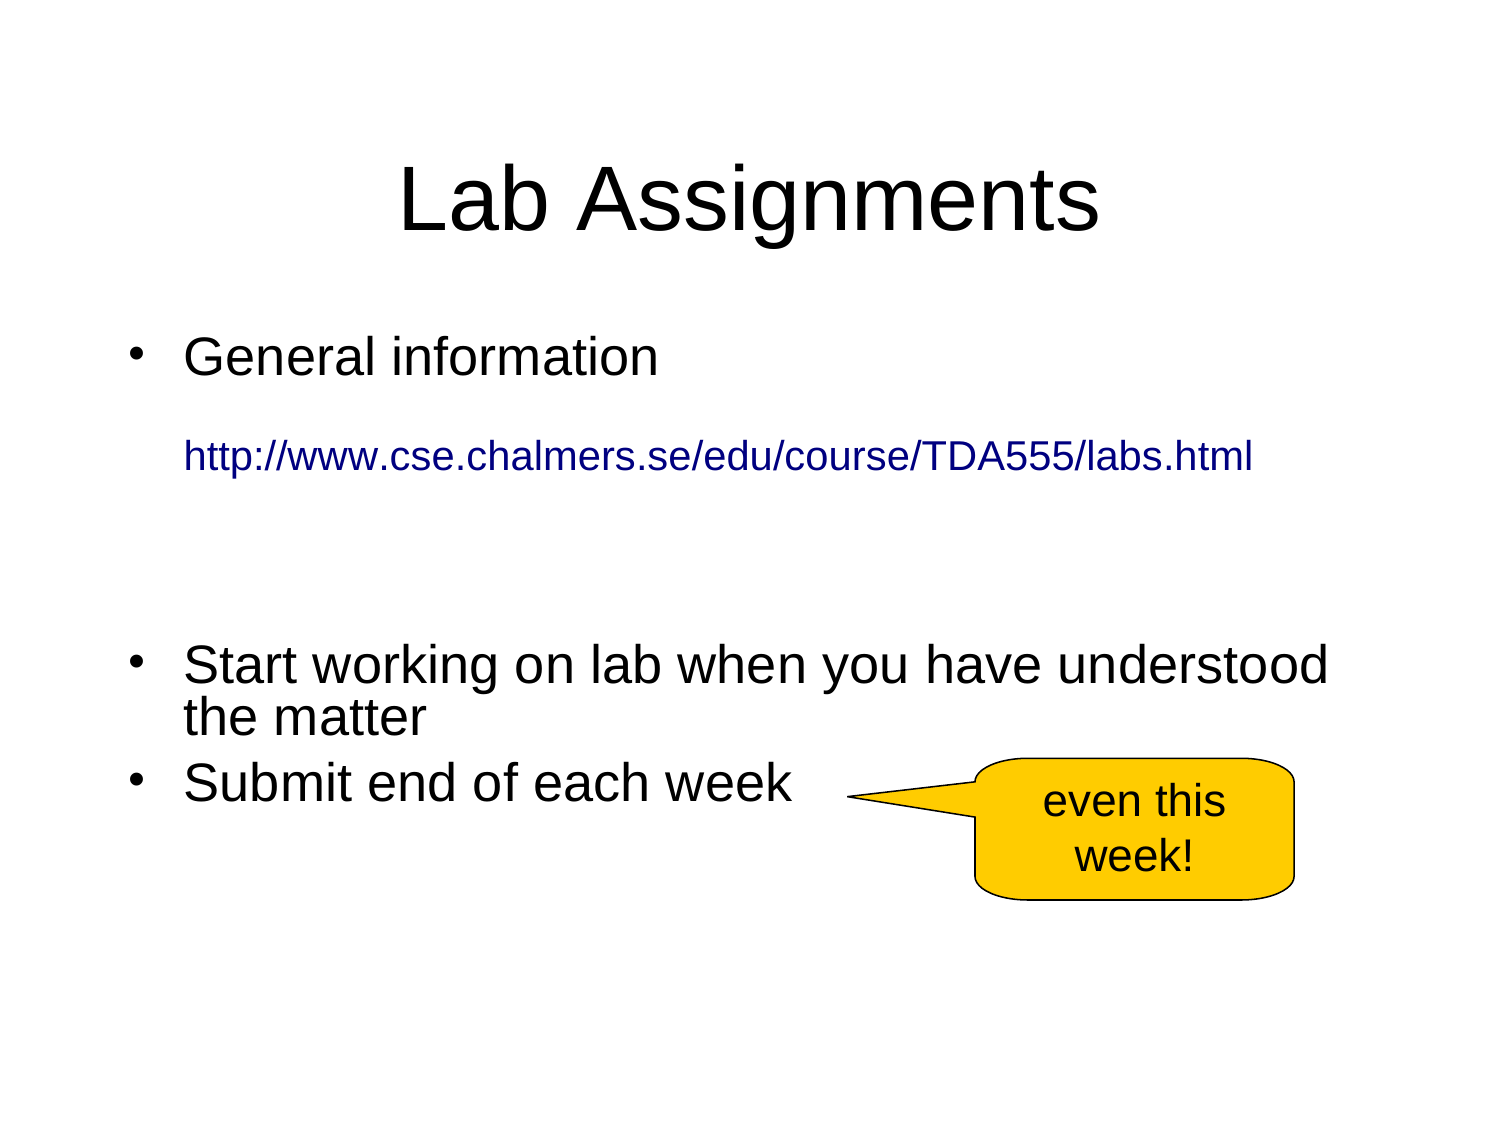

# Lab Assignments
General information
http://www.cse.chalmers.se/edu/course/TDA555/labs.html
Start working on lab when you have understood the matter
Submit end of each week
even this week!